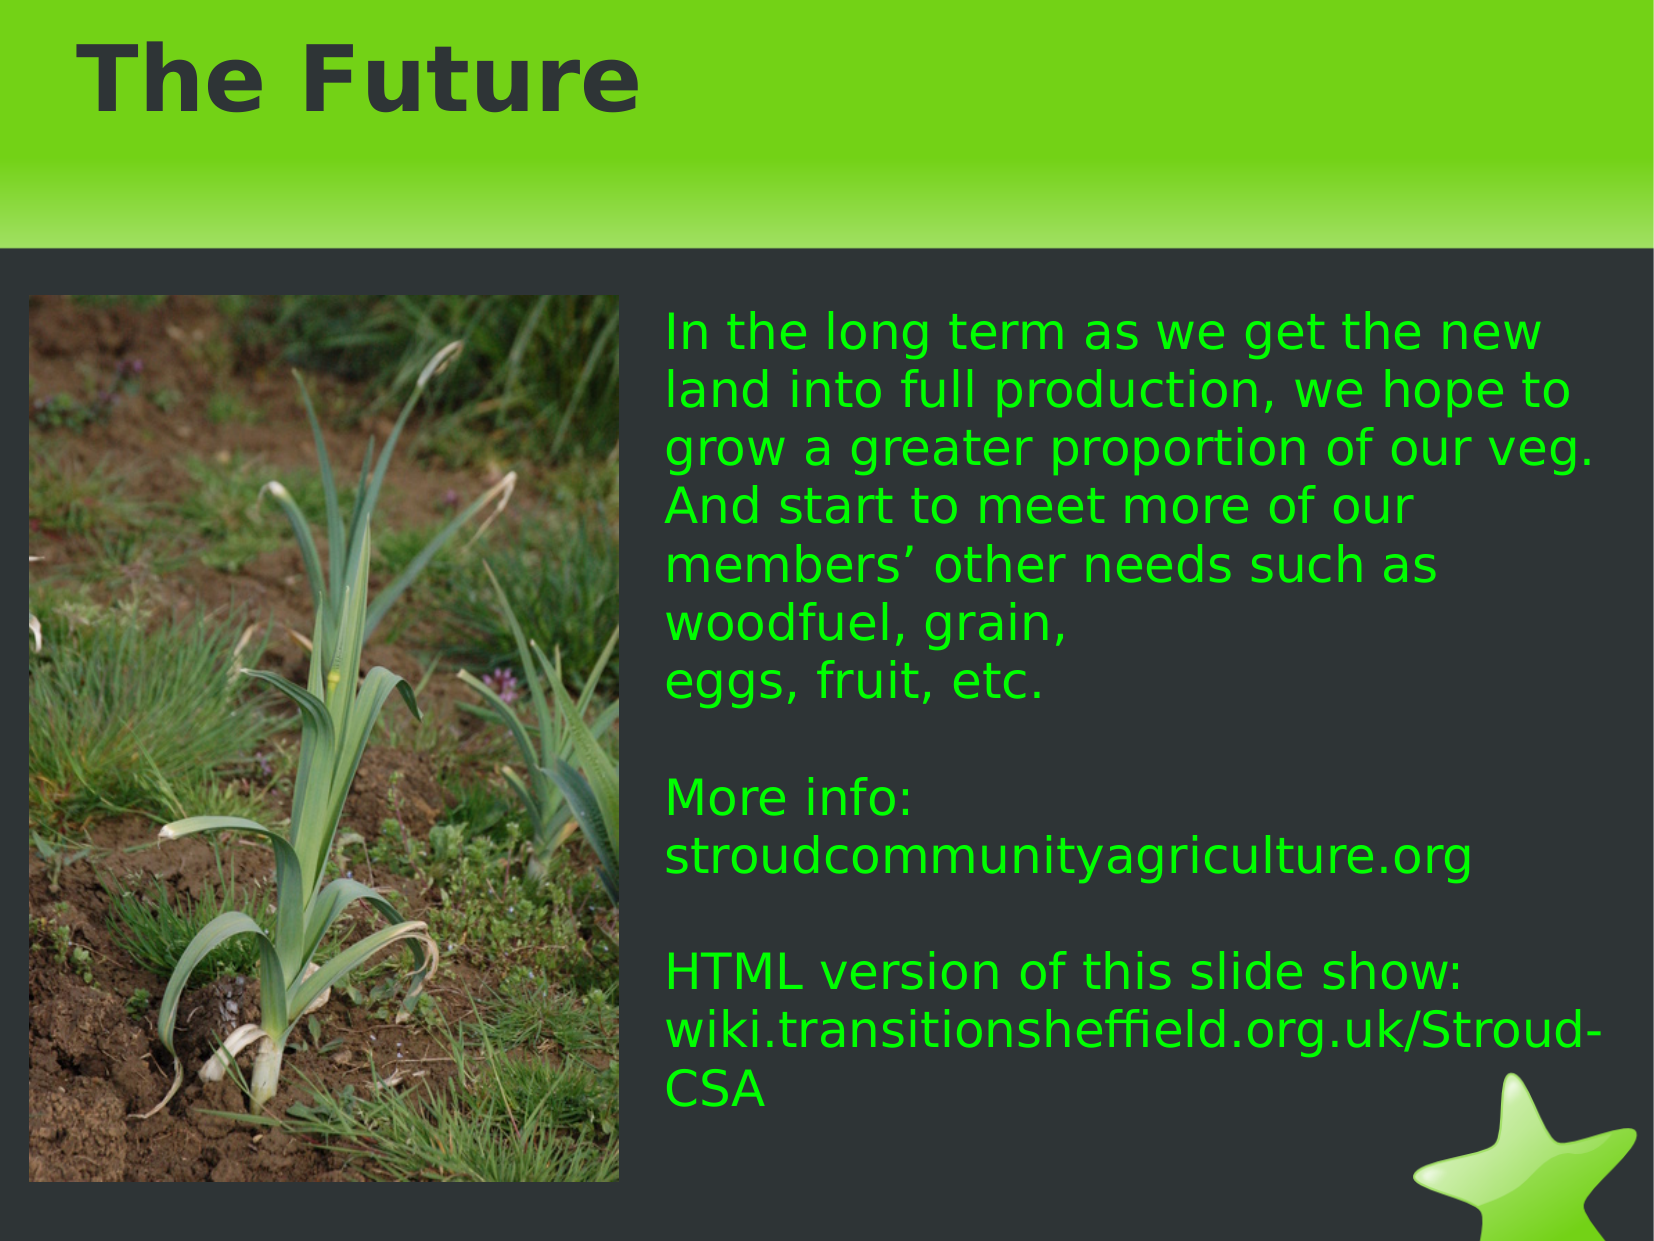

# The Future
In the long term as we get the new
land into full production, we hope to grow a greater proportion of our veg. And start to meet more of our members’ other needs such as woodfuel, grain,
eggs, fruit, etc.
More info:
stroudcommunityagriculture.org
HTML version of this slide show:
wiki.transitionsheffield.org.uk/Stroud-CSA